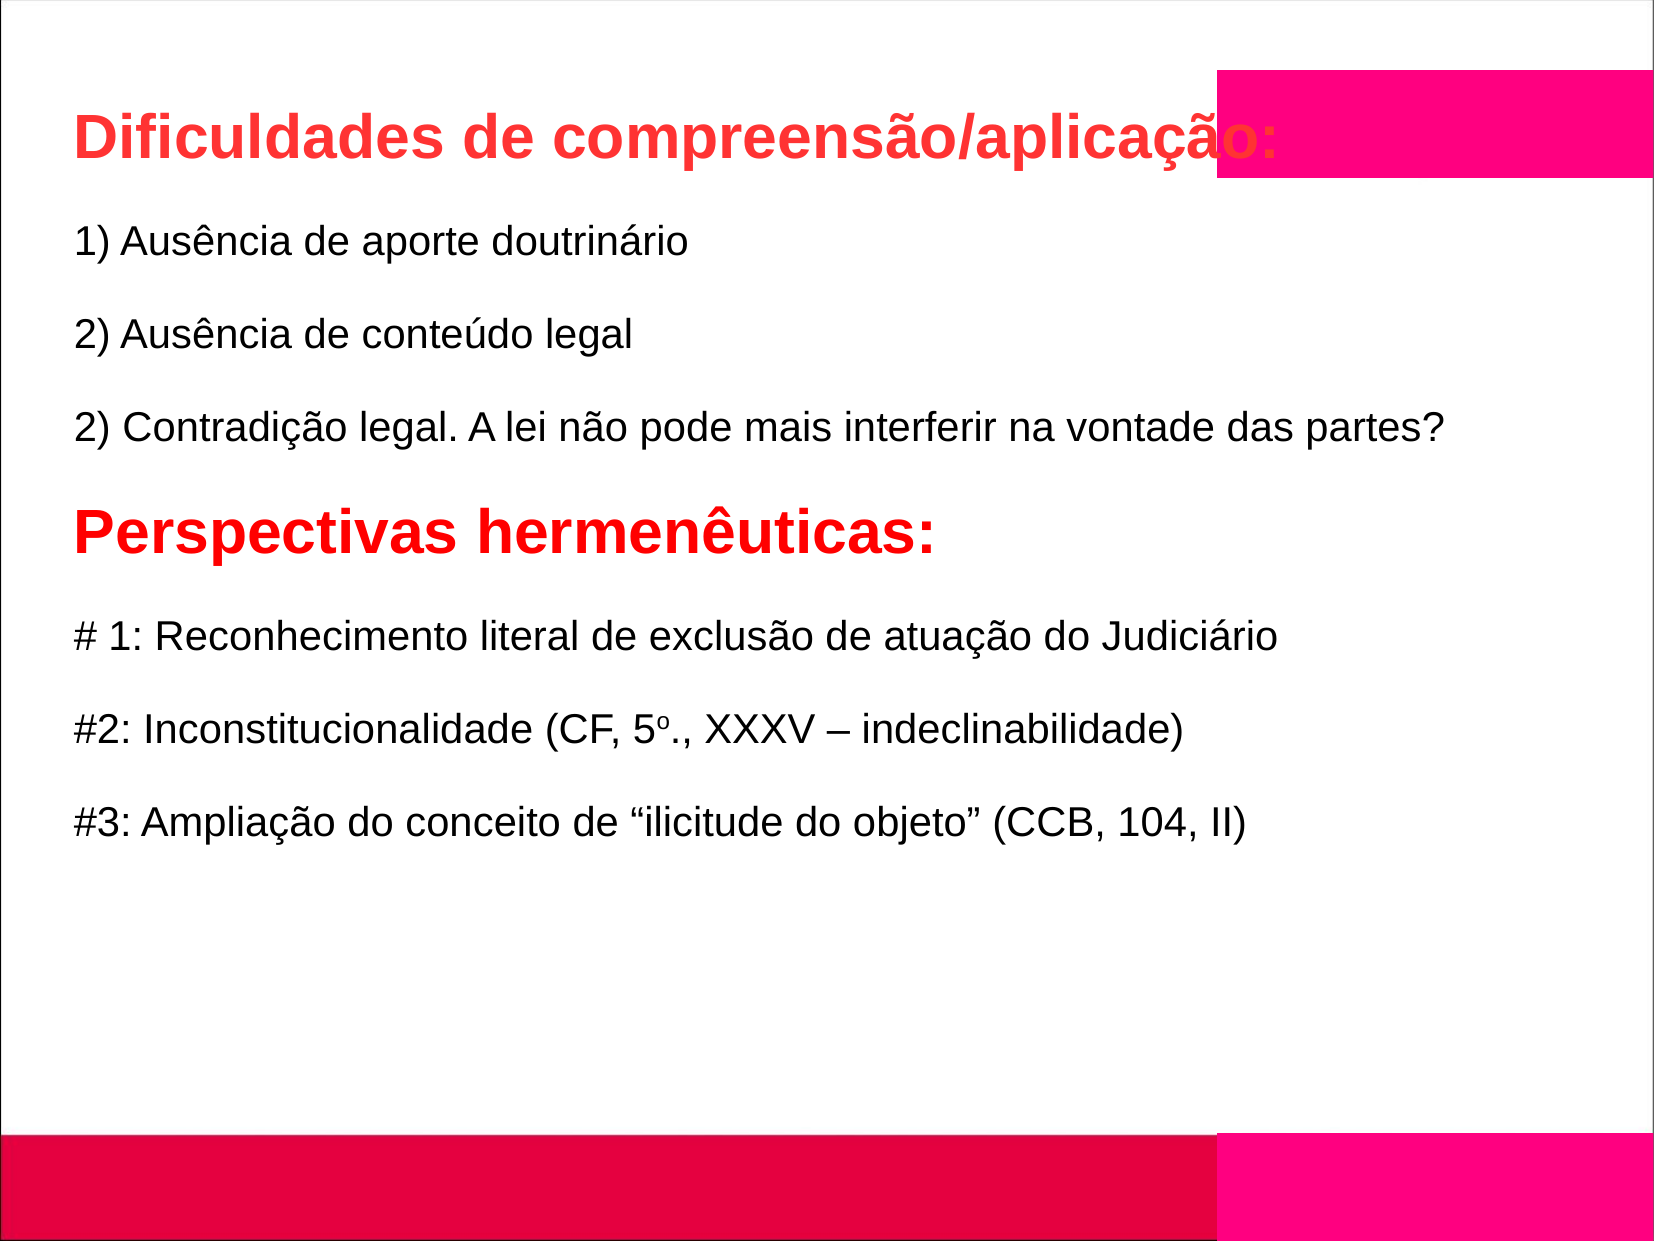

Dificuldades de compreensão/aplicação:
1) Ausência de aporte doutrinário
2) Ausência de conteúdo legal
2) Contradição legal. A lei não pode mais interferir na vontade das partes?
Perspectivas hermenêuticas:
# 1: Reconhecimento literal de exclusão de atuação do Judiciário
#2: Inconstitucionalidade (CF, 5o., XXXV – indeclinabilidade)
#3: Ampliação do conceito de “ilicitude do objeto” (CCB, 104, II)